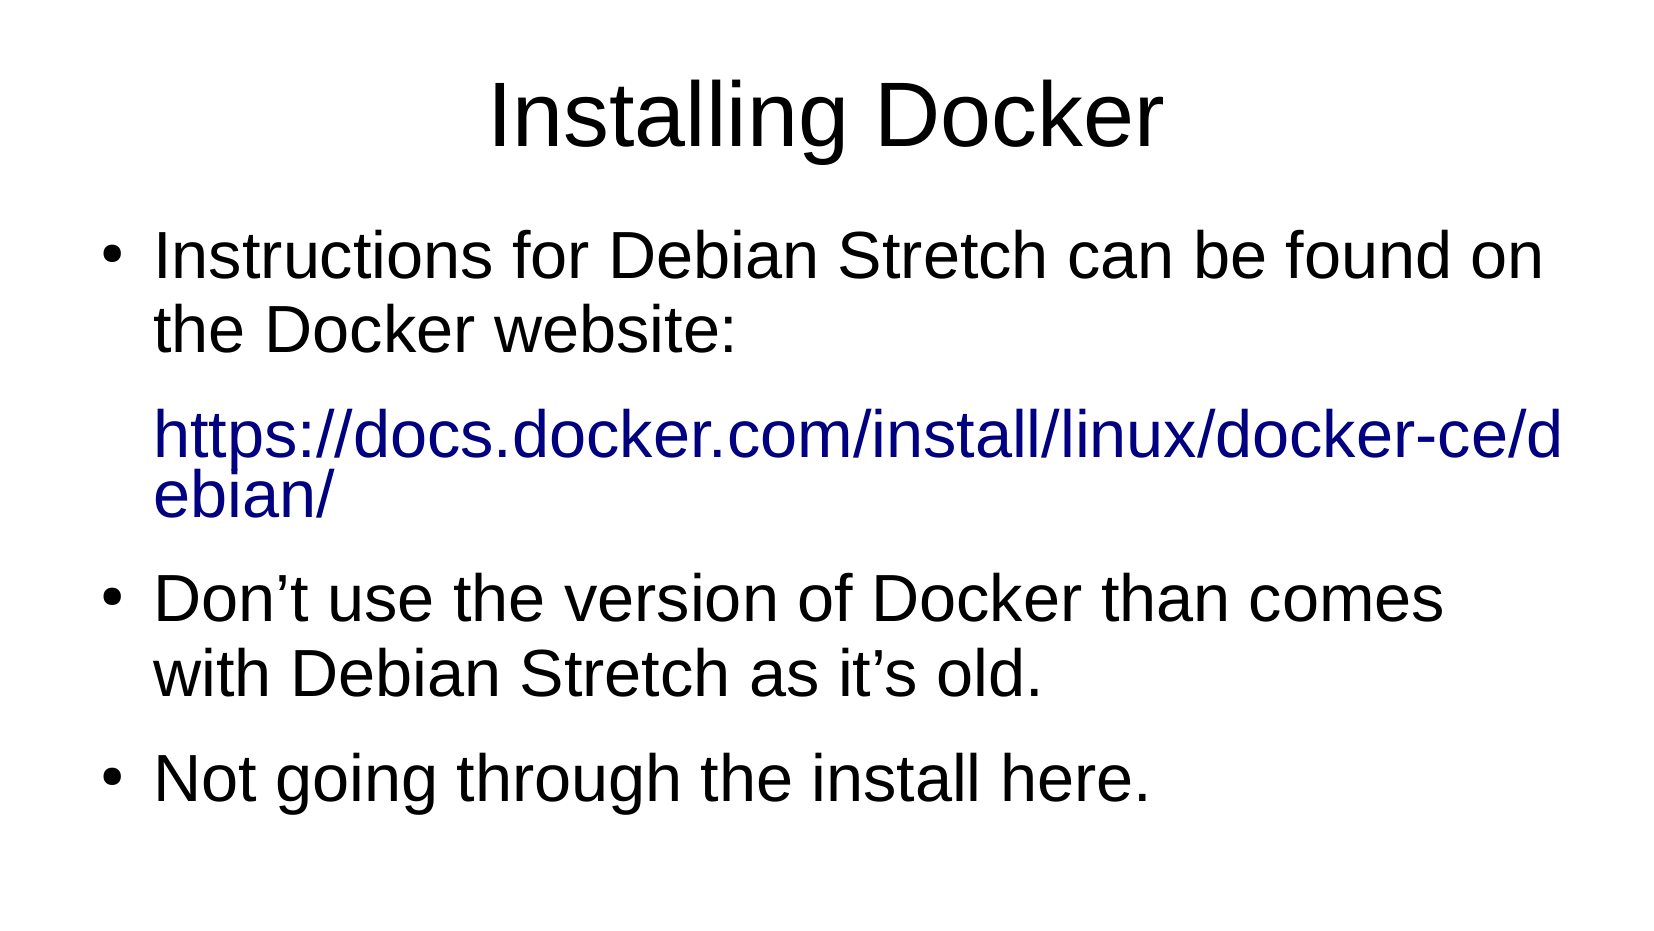

# Installing Docker
Instructions for Debian Stretch can be found on the Docker website:
https://docs.docker.com/install/linux/docker-ce/debian/
Don’t use the version of Docker than comes with Debian Stretch as it’s old.
Not going through the install here.